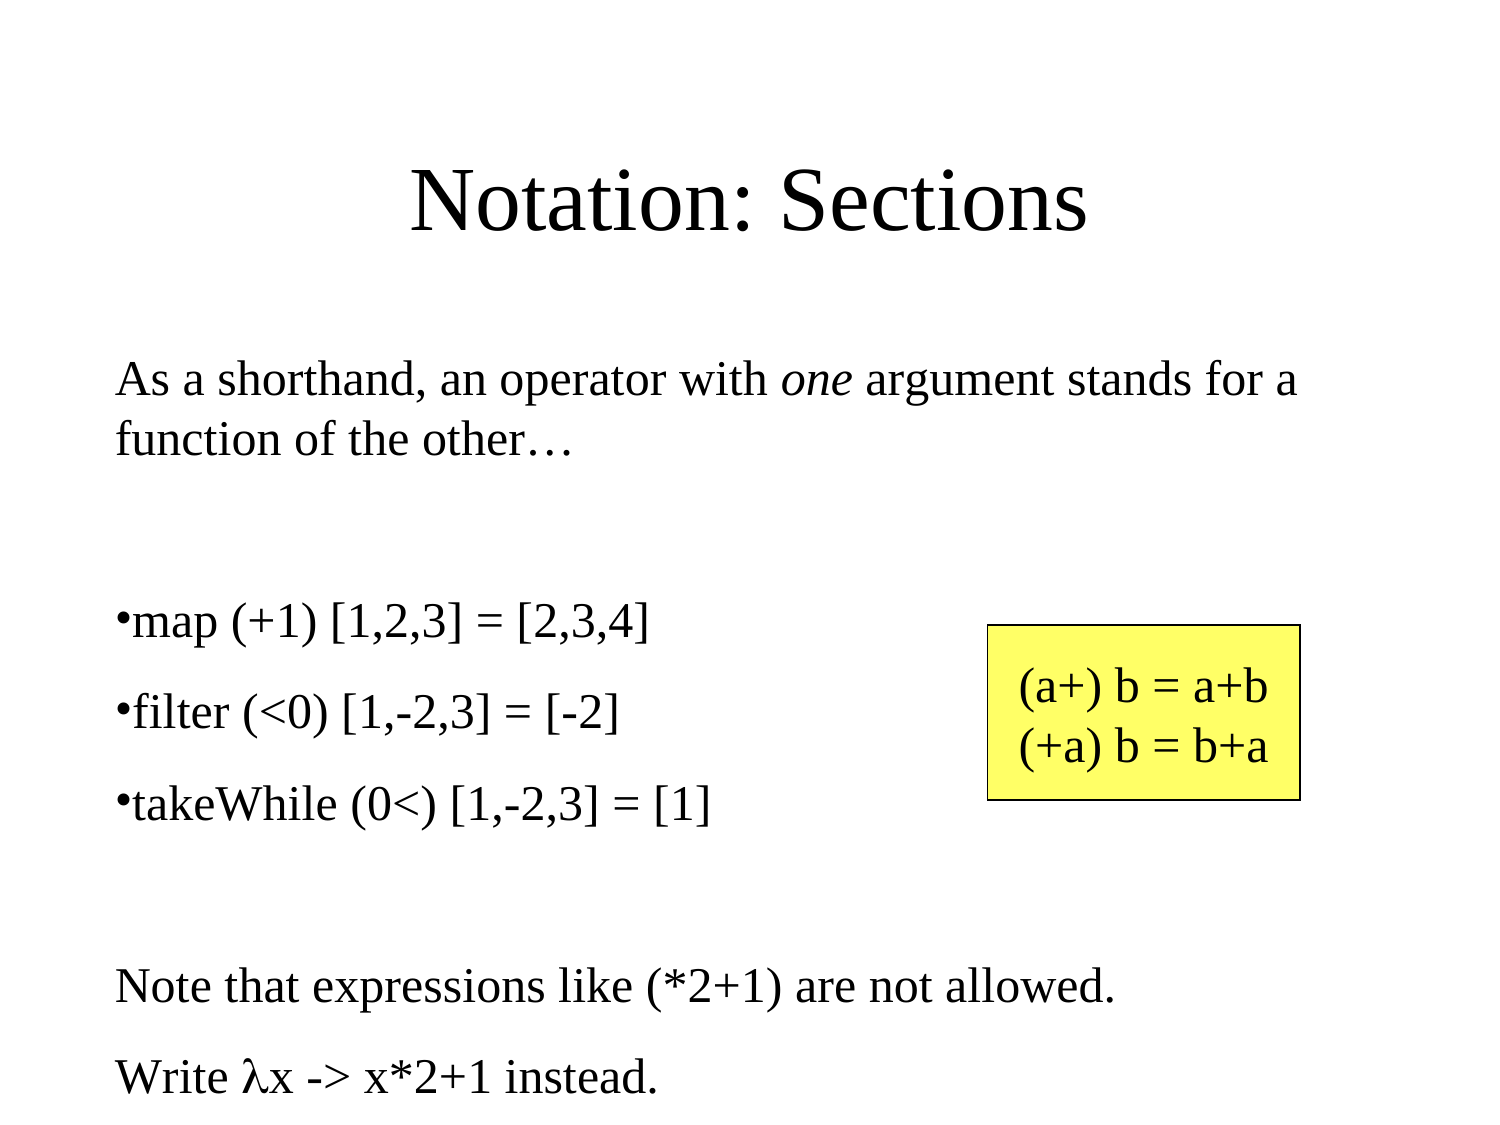

# Notation: Sections
As a shorthand, an operator with one argument stands for a function of the other…
map (+1) [1,2,3] = [2,3,4]
filter (<0) [1,-2,3] = [-2]
takeWhile (0<) [1,-2,3] = [1]
Note that expressions like (*2+1) are not allowed.
Write x -> x*2+1 instead.
(a+) b = a+b
(+a) b = b+a